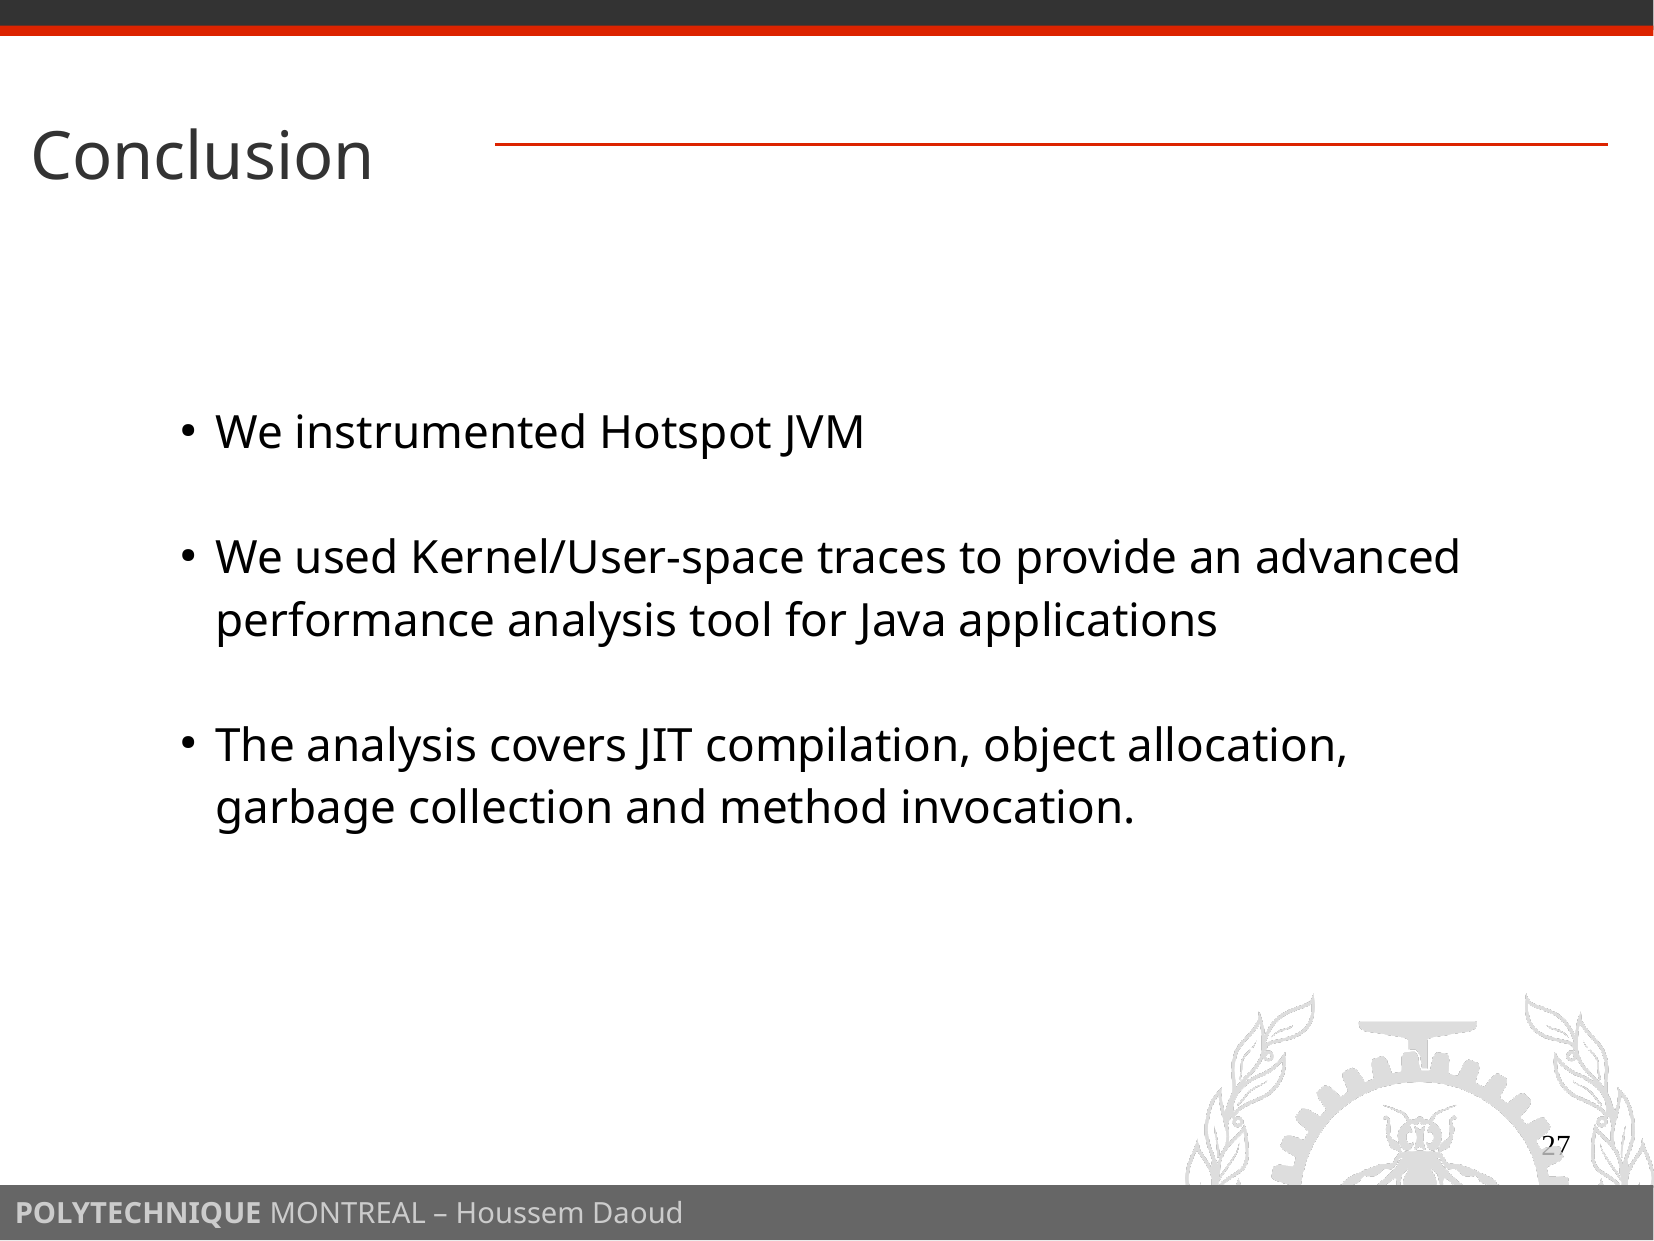

Conclusion
We instrumented Hotspot JVM
We used Kernel/User-space traces to provide an advanced performance analysis tool for Java applications
The analysis covers JIT compilation, object allocation, garbage collection and method invocation.
27
POLYTECHNIQUE MONTREAL – Houssem Daoud